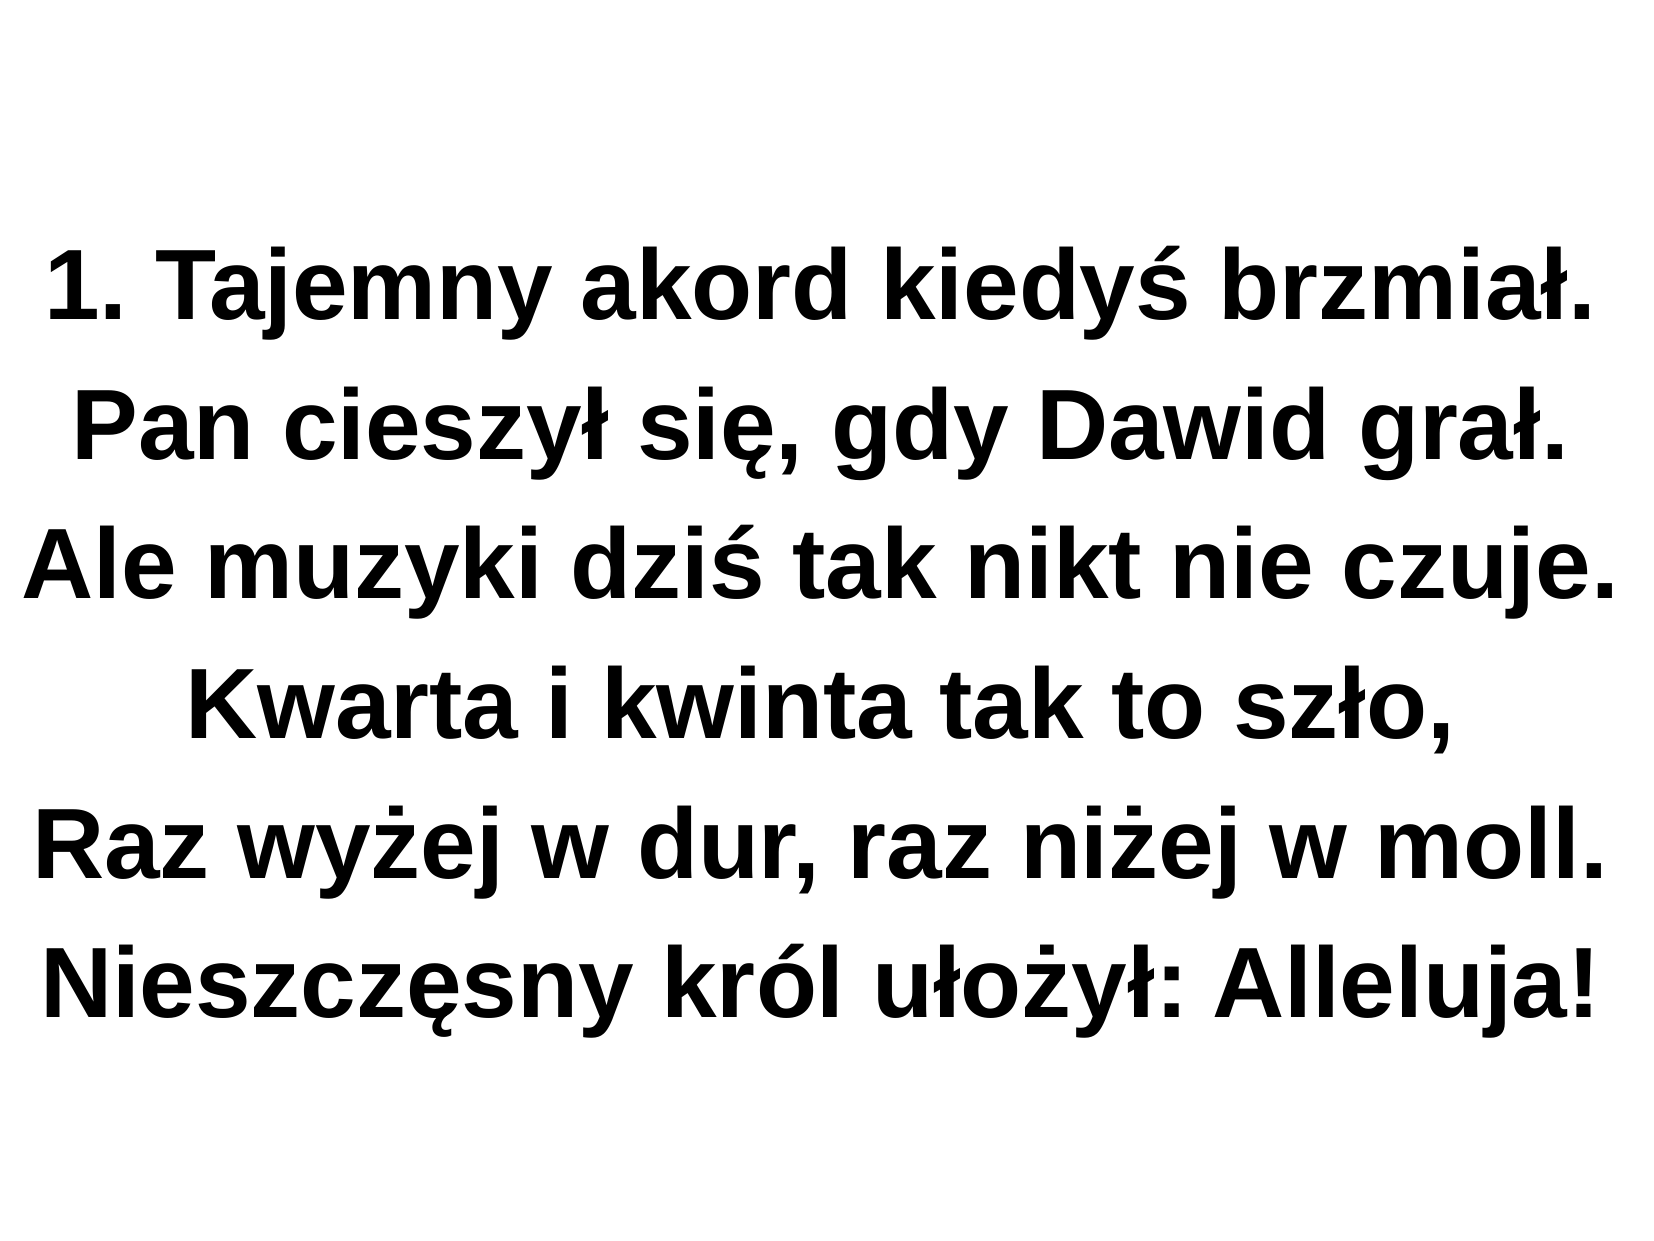

# 1. Tajemny akord kiedyś brzmiał.
Pan cieszył się, gdy Dawid grał.
Ale muzyki dziś tak nikt nie czuje.
Kwarta i kwinta tak to szło,
Raz wyżej w dur, raz niżej w moll.
Nieszczęsny król ułożył: Alleluja!